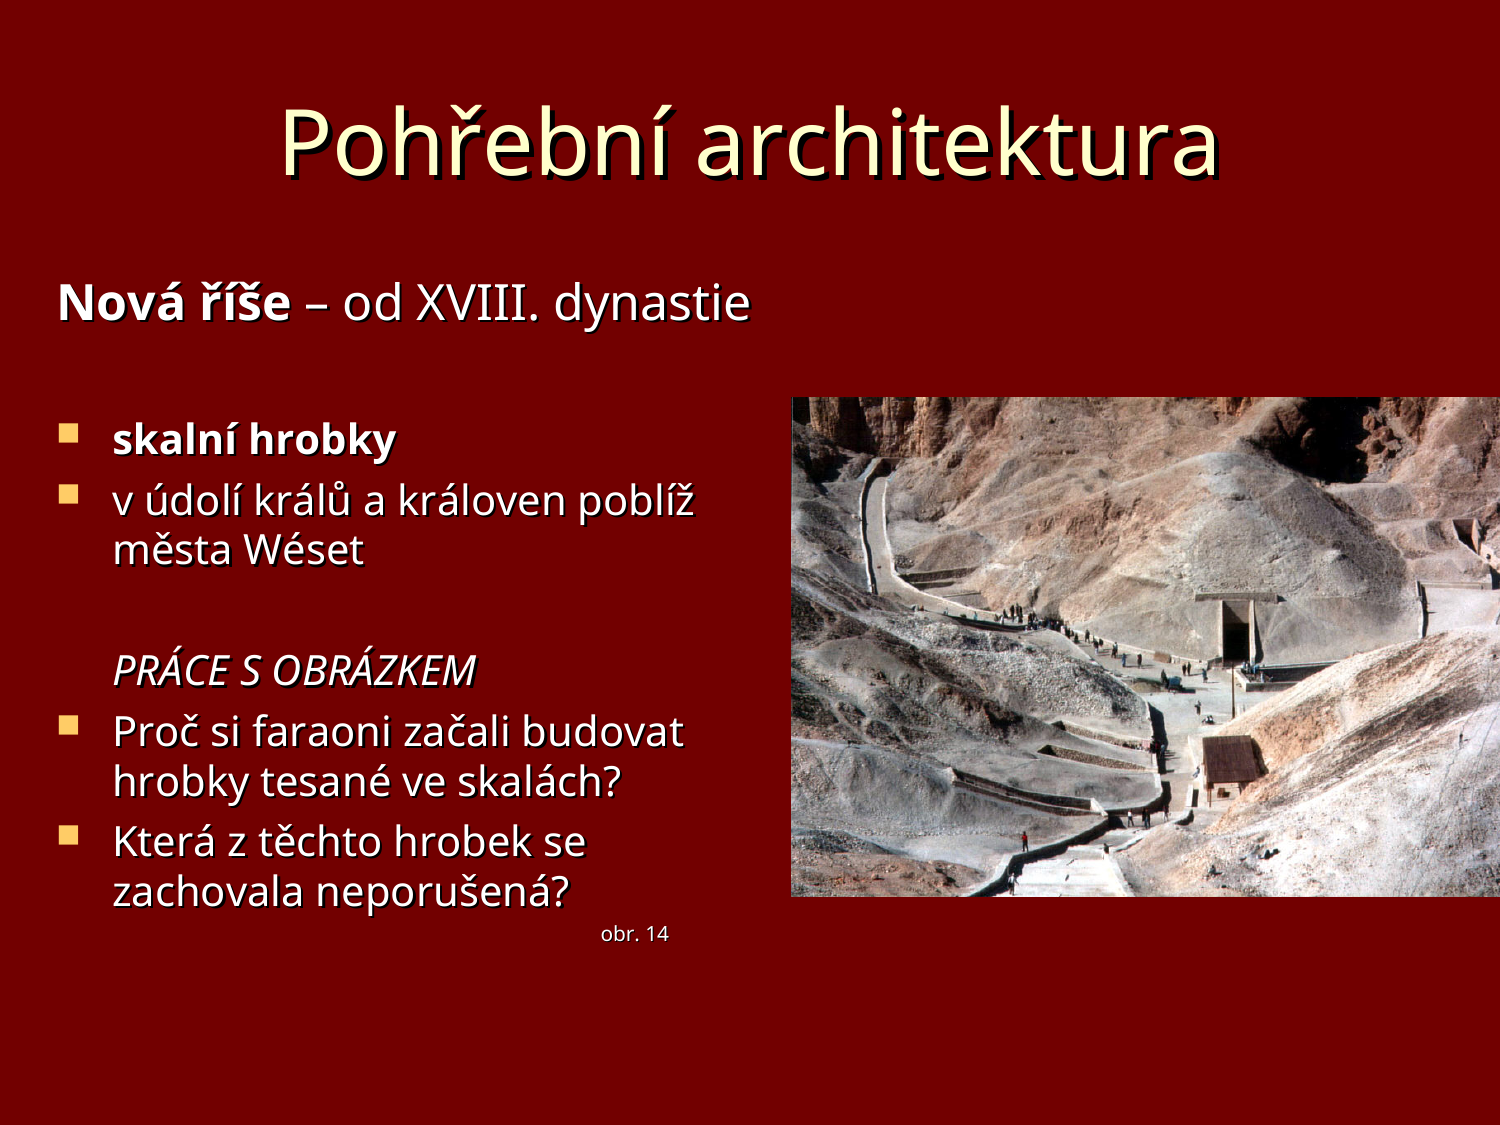

# Pohřební architektura
Nová říše – od XVIII. dynastie
skalní hrobky
v údolí králů a královen poblíž města Wéset
	PRÁCE S OBRÁZKEM
Proč si faraoni začali budovat hrobky tesané ve skalách?
Která z těchto hrobek se zachovala neporušená?
 obr. 14